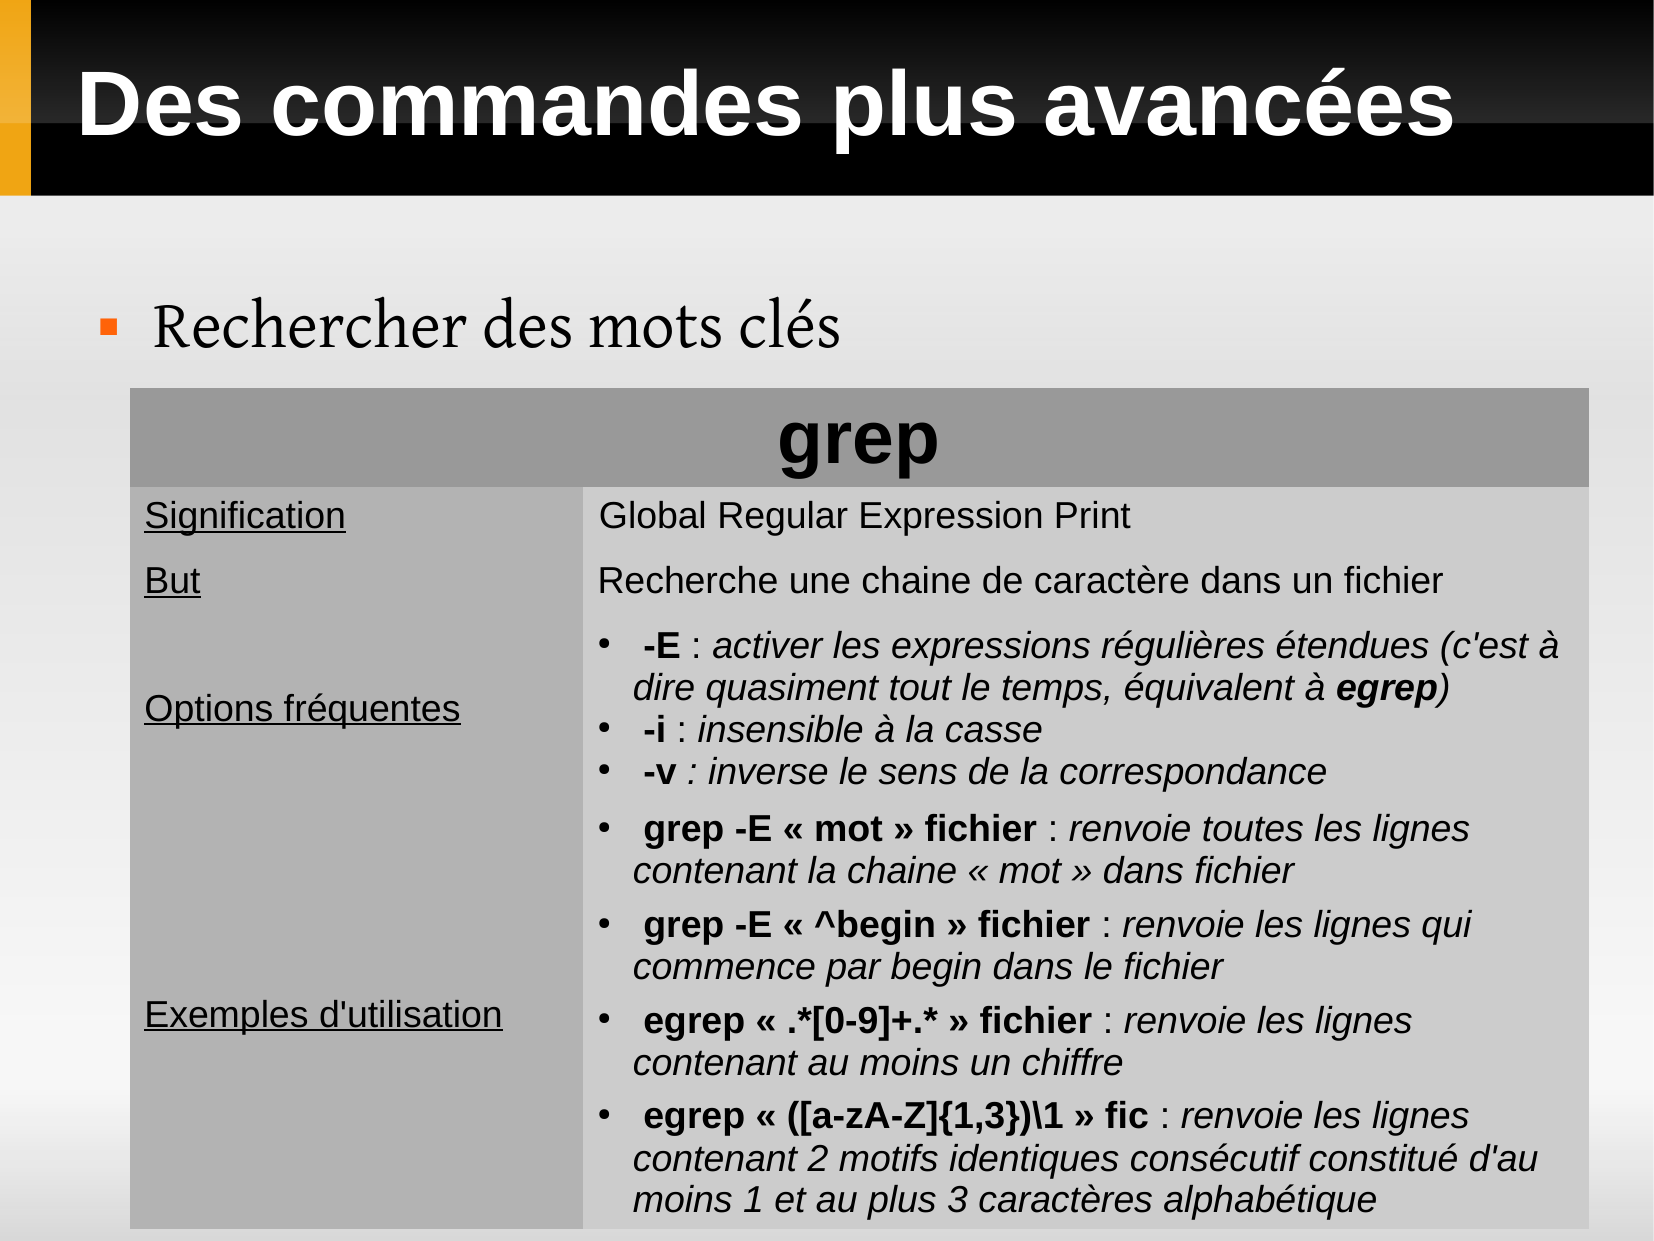

# Des commandes plus avancées
Rechercher des mots clés
| grep | |
| --- | --- |
| Signification | Global Regular Expression Print |
| But | Recherche une chaine de caractère dans un fichier |
| Options fréquentes | -E : activer les expressions régulières étendues (c'est à dire quasiment tout le temps, équivalent à egrep) -i : insensible à la casse -v : inverse le sens de la correspondance |
| Exemples d'utilisation | grep -E « mot » fichier : renvoie toutes les lignes contenant la chaine « mot » dans fichier grep -E « ^begin » fichier : renvoie les lignes qui commence par begin dans le fichier egrep « .\*[0-9]+.\* » fichier : renvoie les lignes contenant au moins un chiffre egrep « ([a-zA-Z]{1,3})\1 » fic : renvoie les lignes contenant 2 motifs identiques consécutif constitué d'au moins 1 et au plus 3 caractères alphabétique |